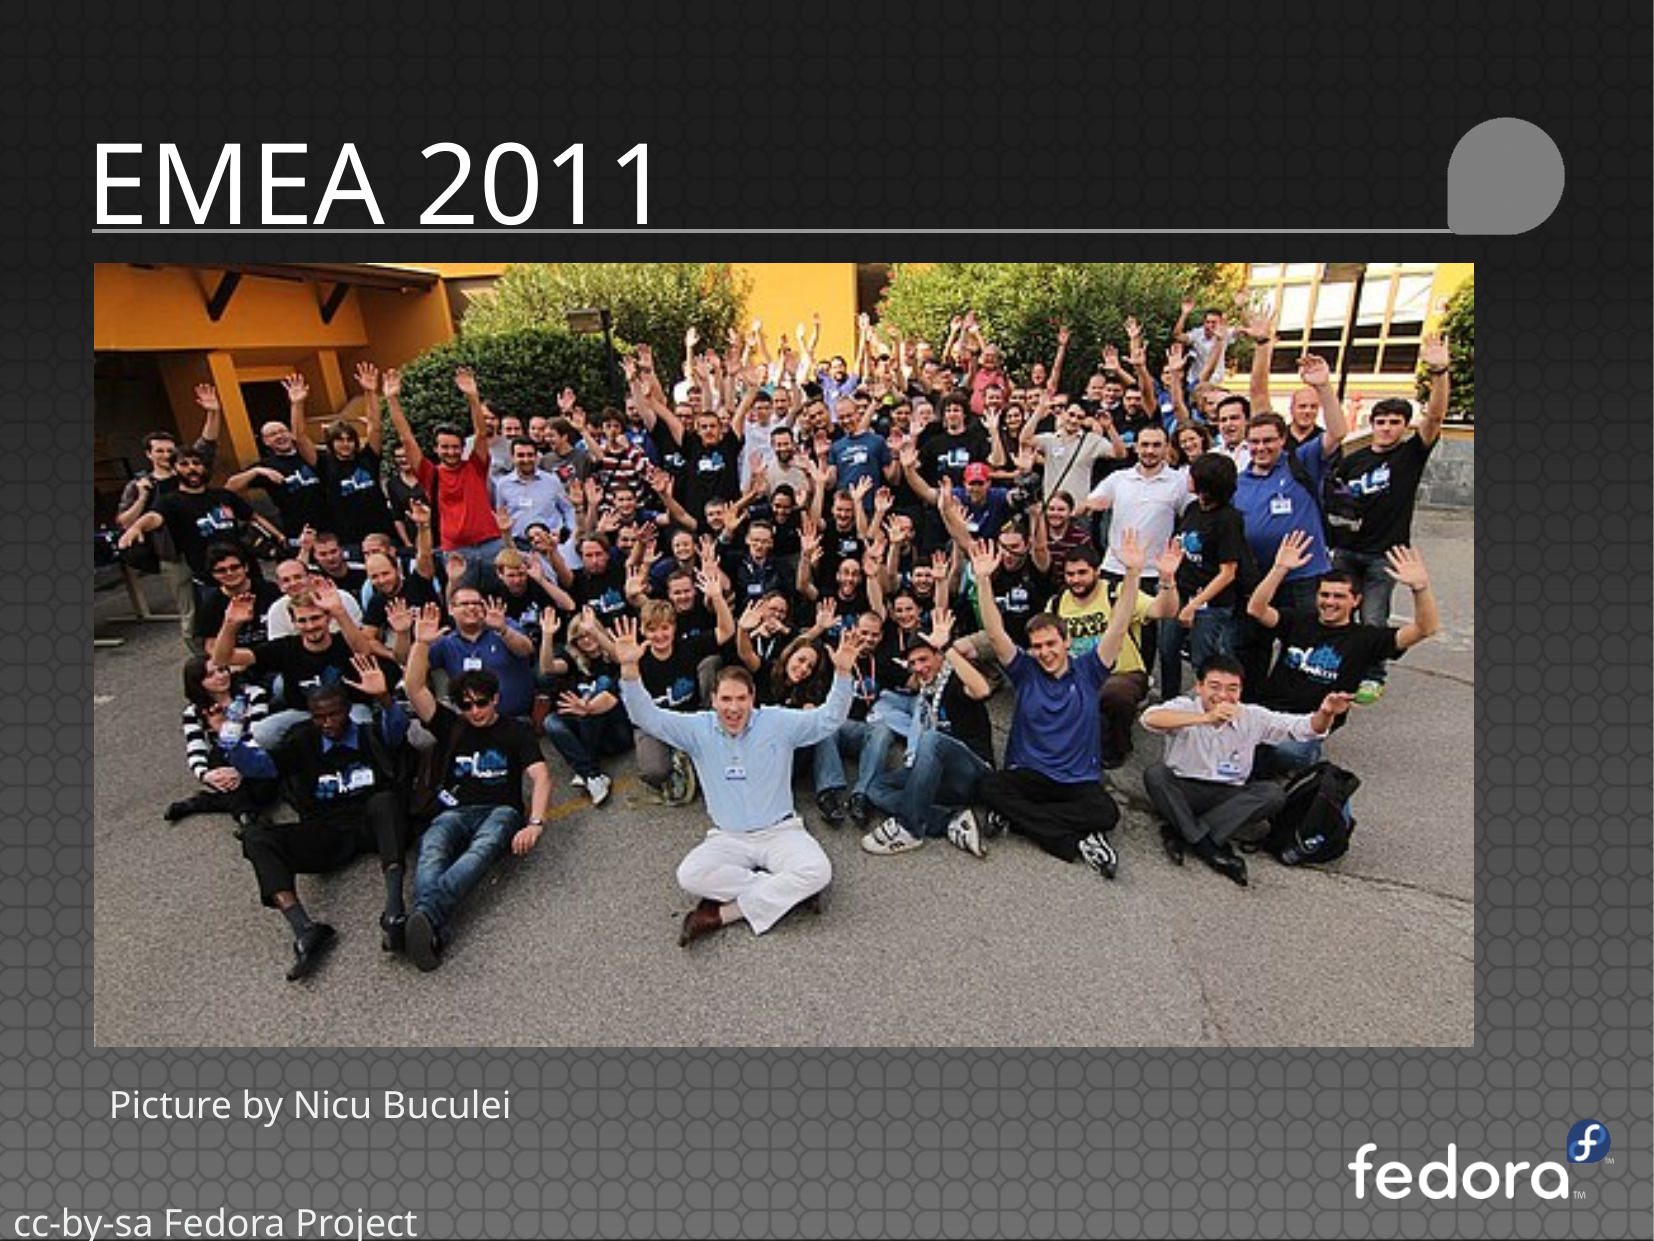

# EMEA 2011
Picture by Nicu Buculei
cc-by-sa Fedora Project